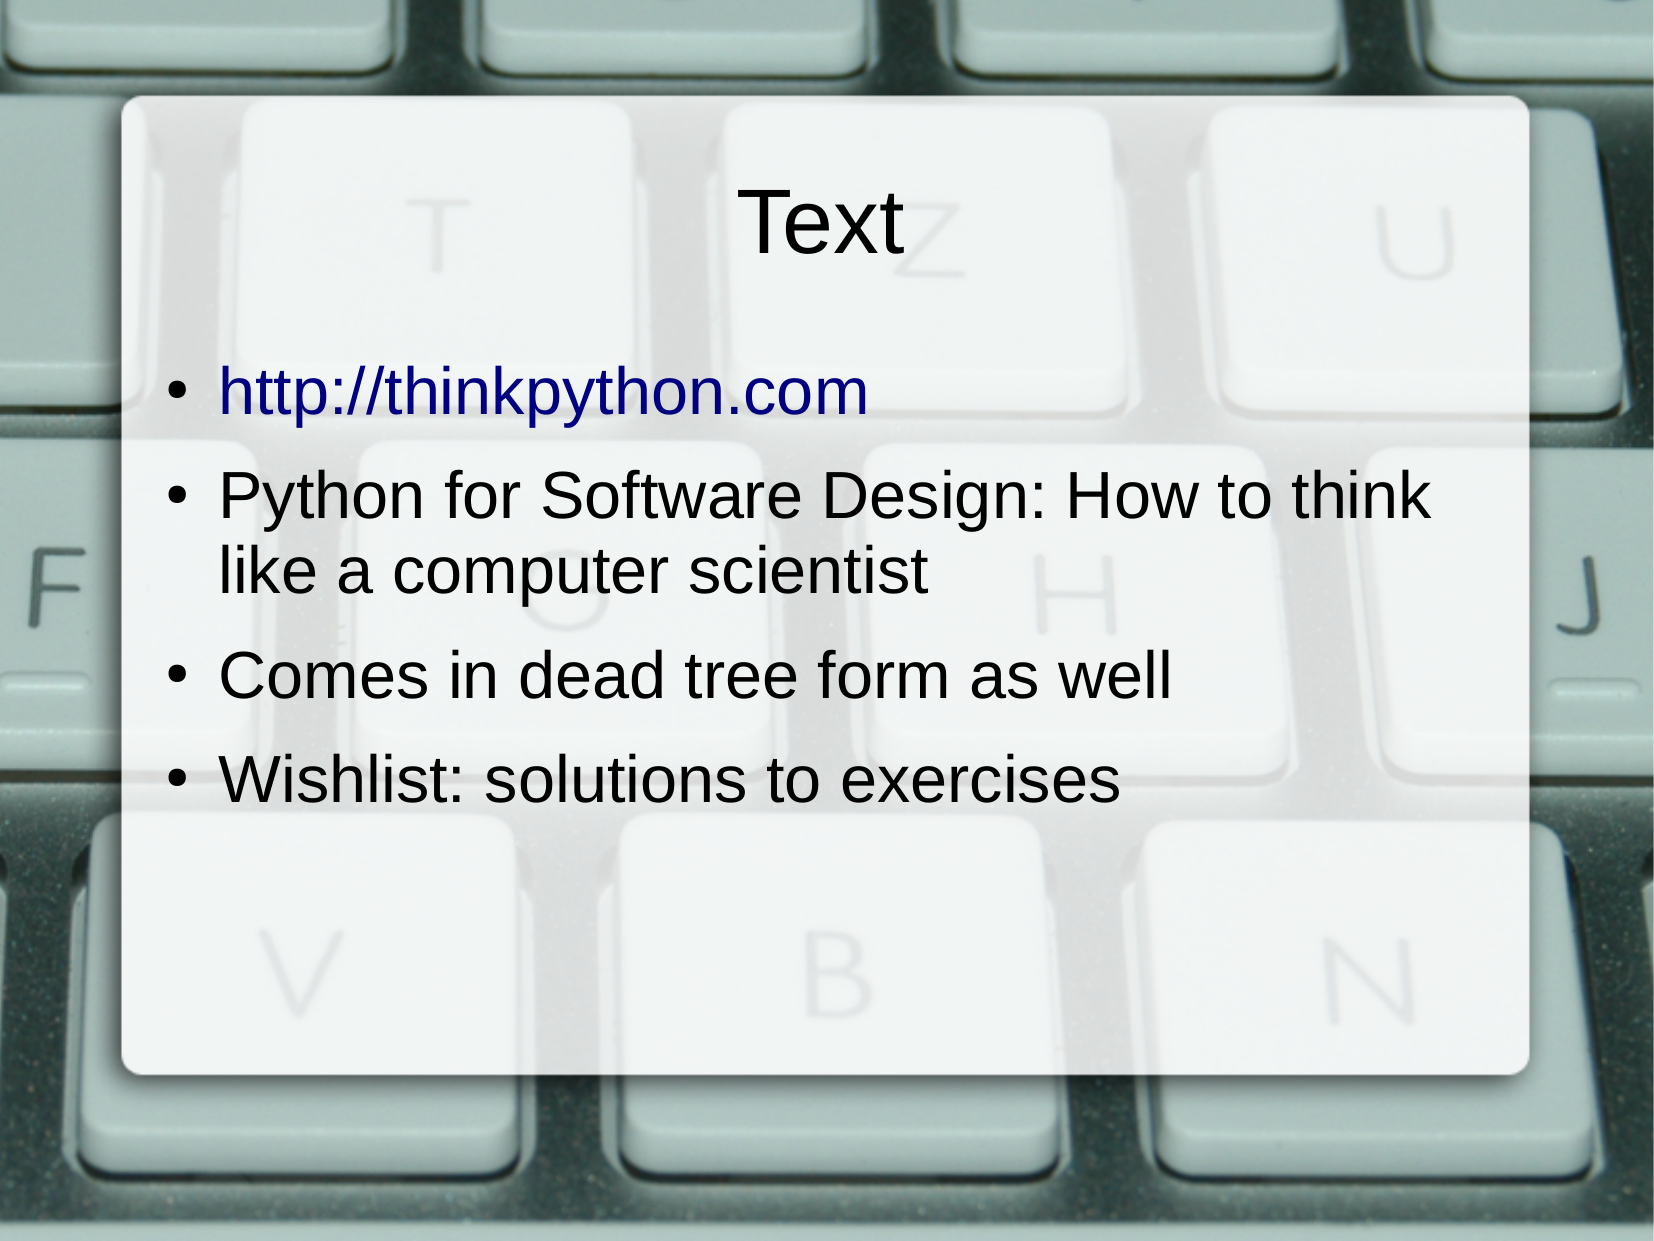

# Text
http://thinkpython.com
Python for Software Design: How to think like a computer scientist
Comes in dead tree form as well
Wishlist: solutions to exercises